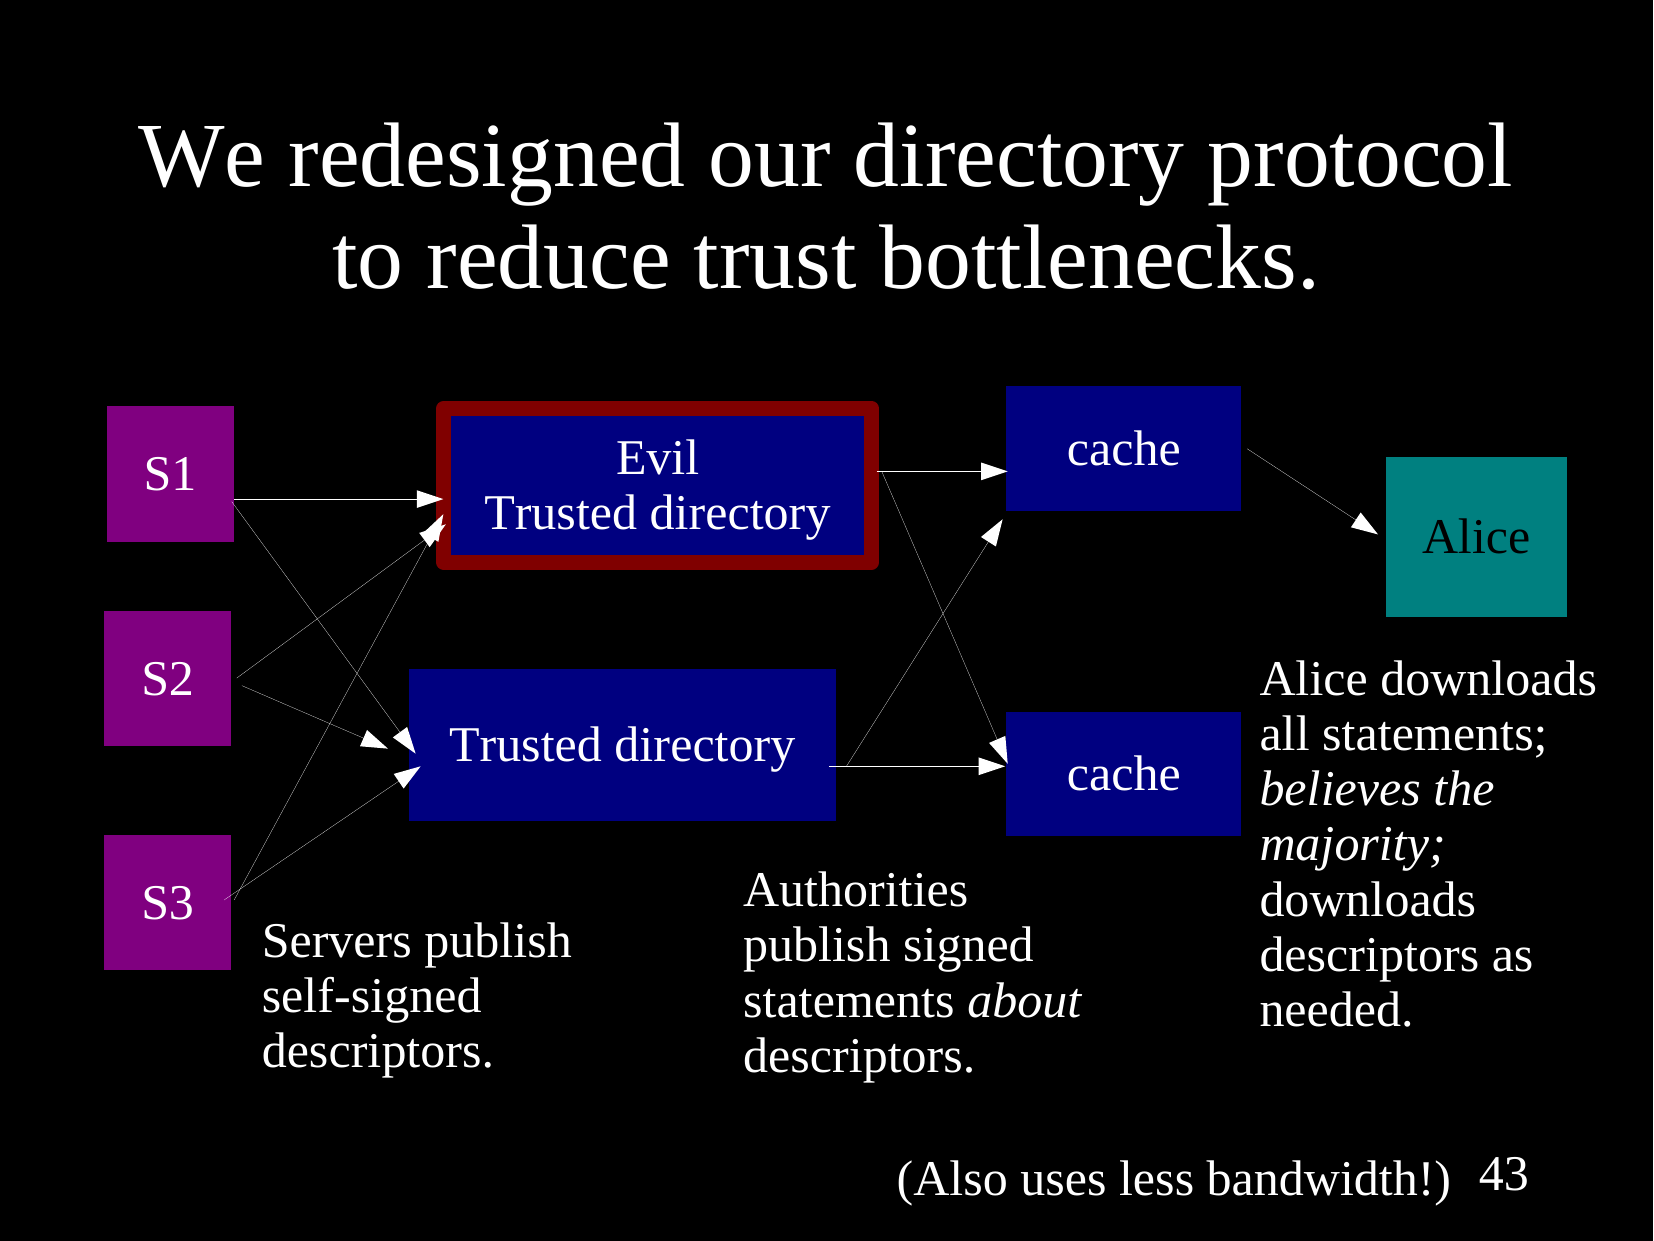

# We redesigned our directory protocol to reduce trust bottlenecks.
cache
S1
Evil
Trusted directory
Alice
S2
Alice downloads
all statements;
believes the
majority;
downloads descriptors as needed.
Trusted directory
cache
S3
Authorities
publish signed
statements about
descriptors.
Servers publish
self-signed
descriptors.
(Also uses less bandwidth!)